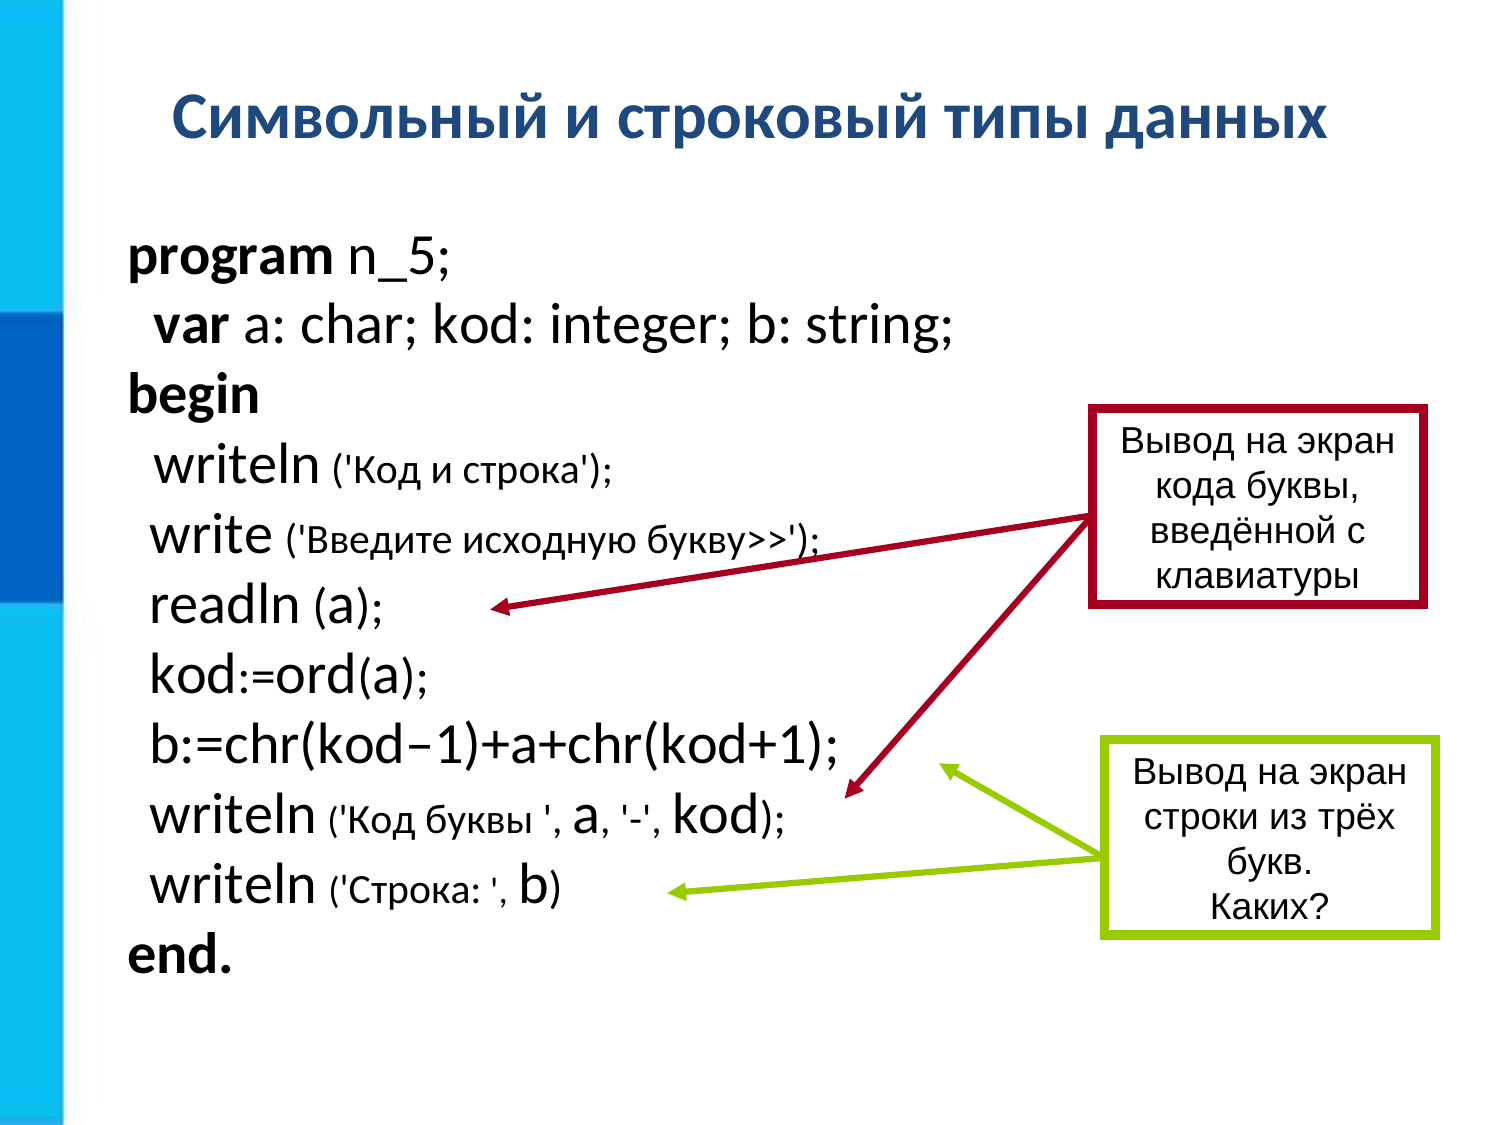

Символьный и строковый типы данных
program n_5;
 var a: char; kod: integer; b: string;
begin
 writeln ('Код и строка');
 write ('Введите исходную букву>>');
 readln (a);
 kod:=ord(a);
 b:=chr(kod–1)+a+chr(kod+1);
 writeln ('Код буквы ', a, '-', kod);
 writeln ('Строка: ', b)
end.
Вывод на экран кода буквы, введённой с клавиатуры
Вывод на экран строки из трёх букв.
Каких?